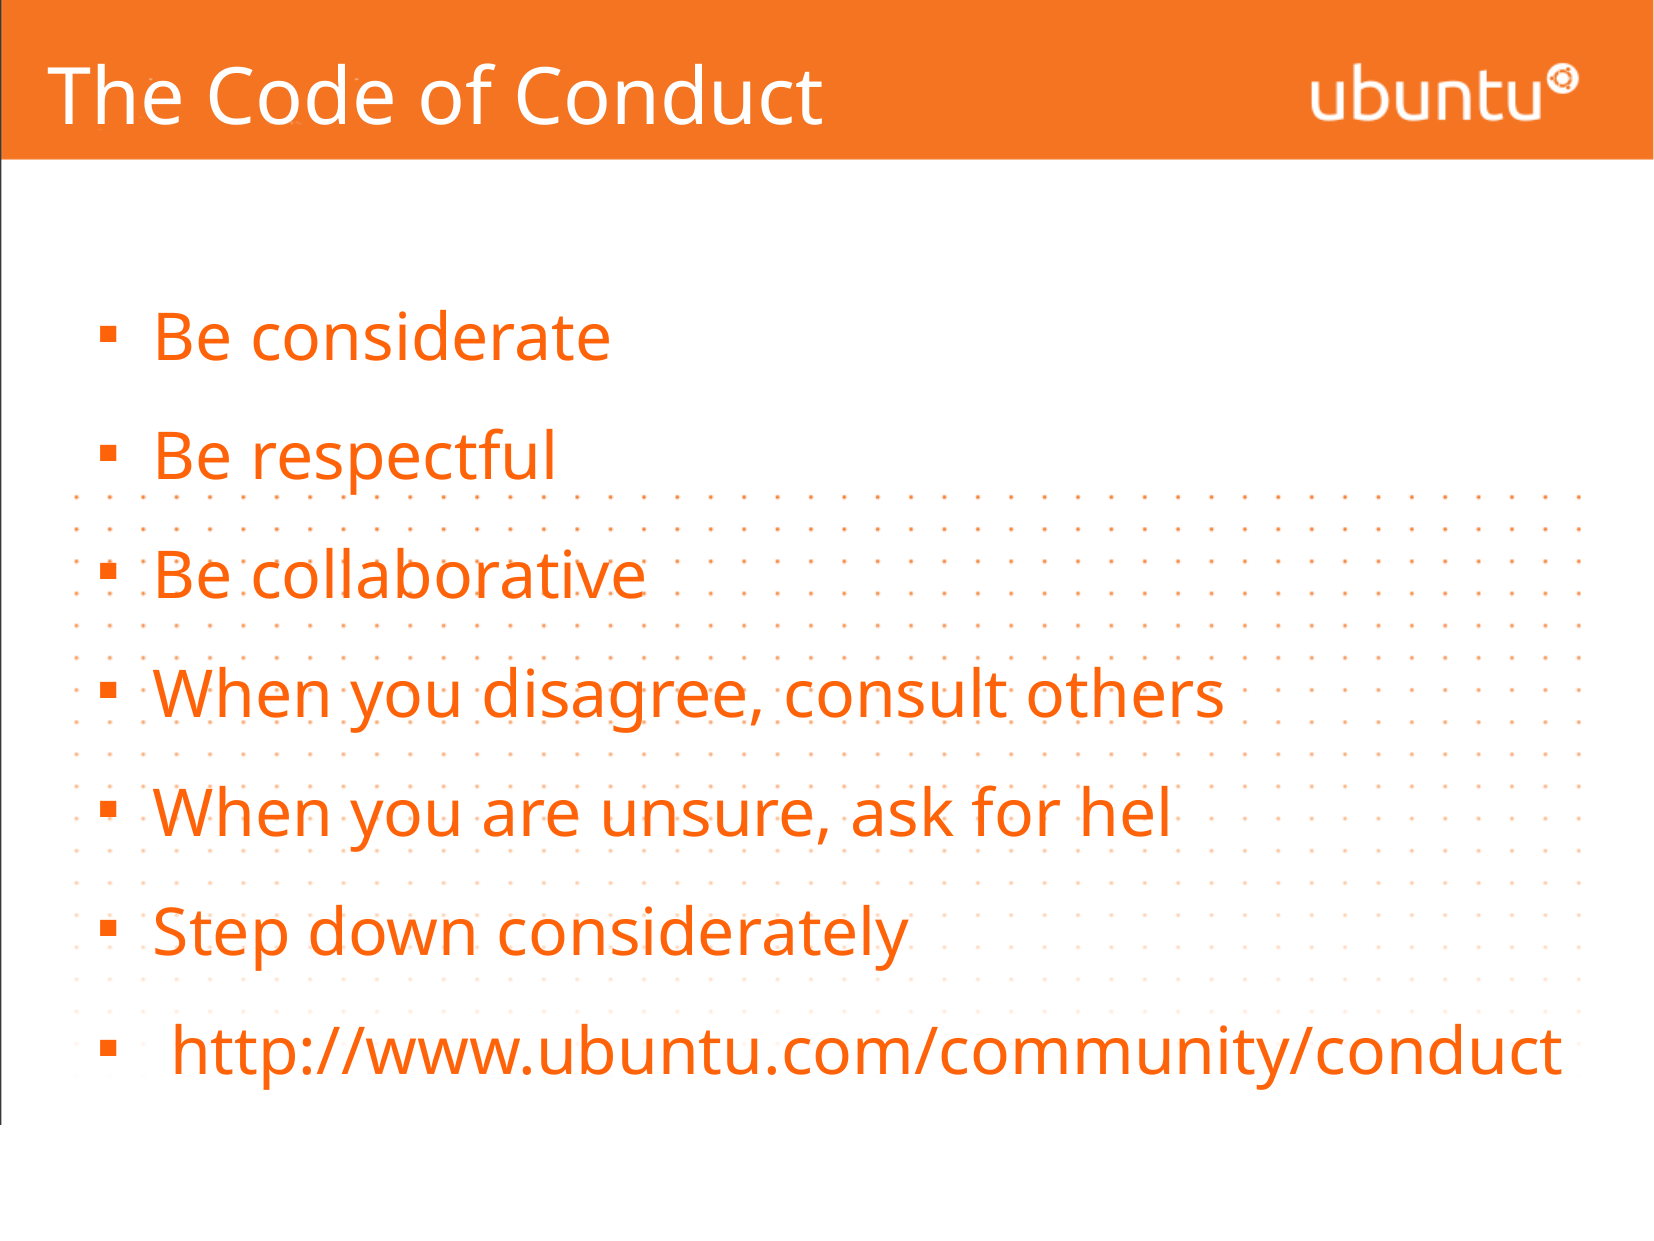

# The Code of Conduct
Be considerate
Be respectful
Be collaborative
When you disagree, consult others
When you are unsure, ask for hel
Step down considerately
 http://www.ubuntu.com/community/conduct